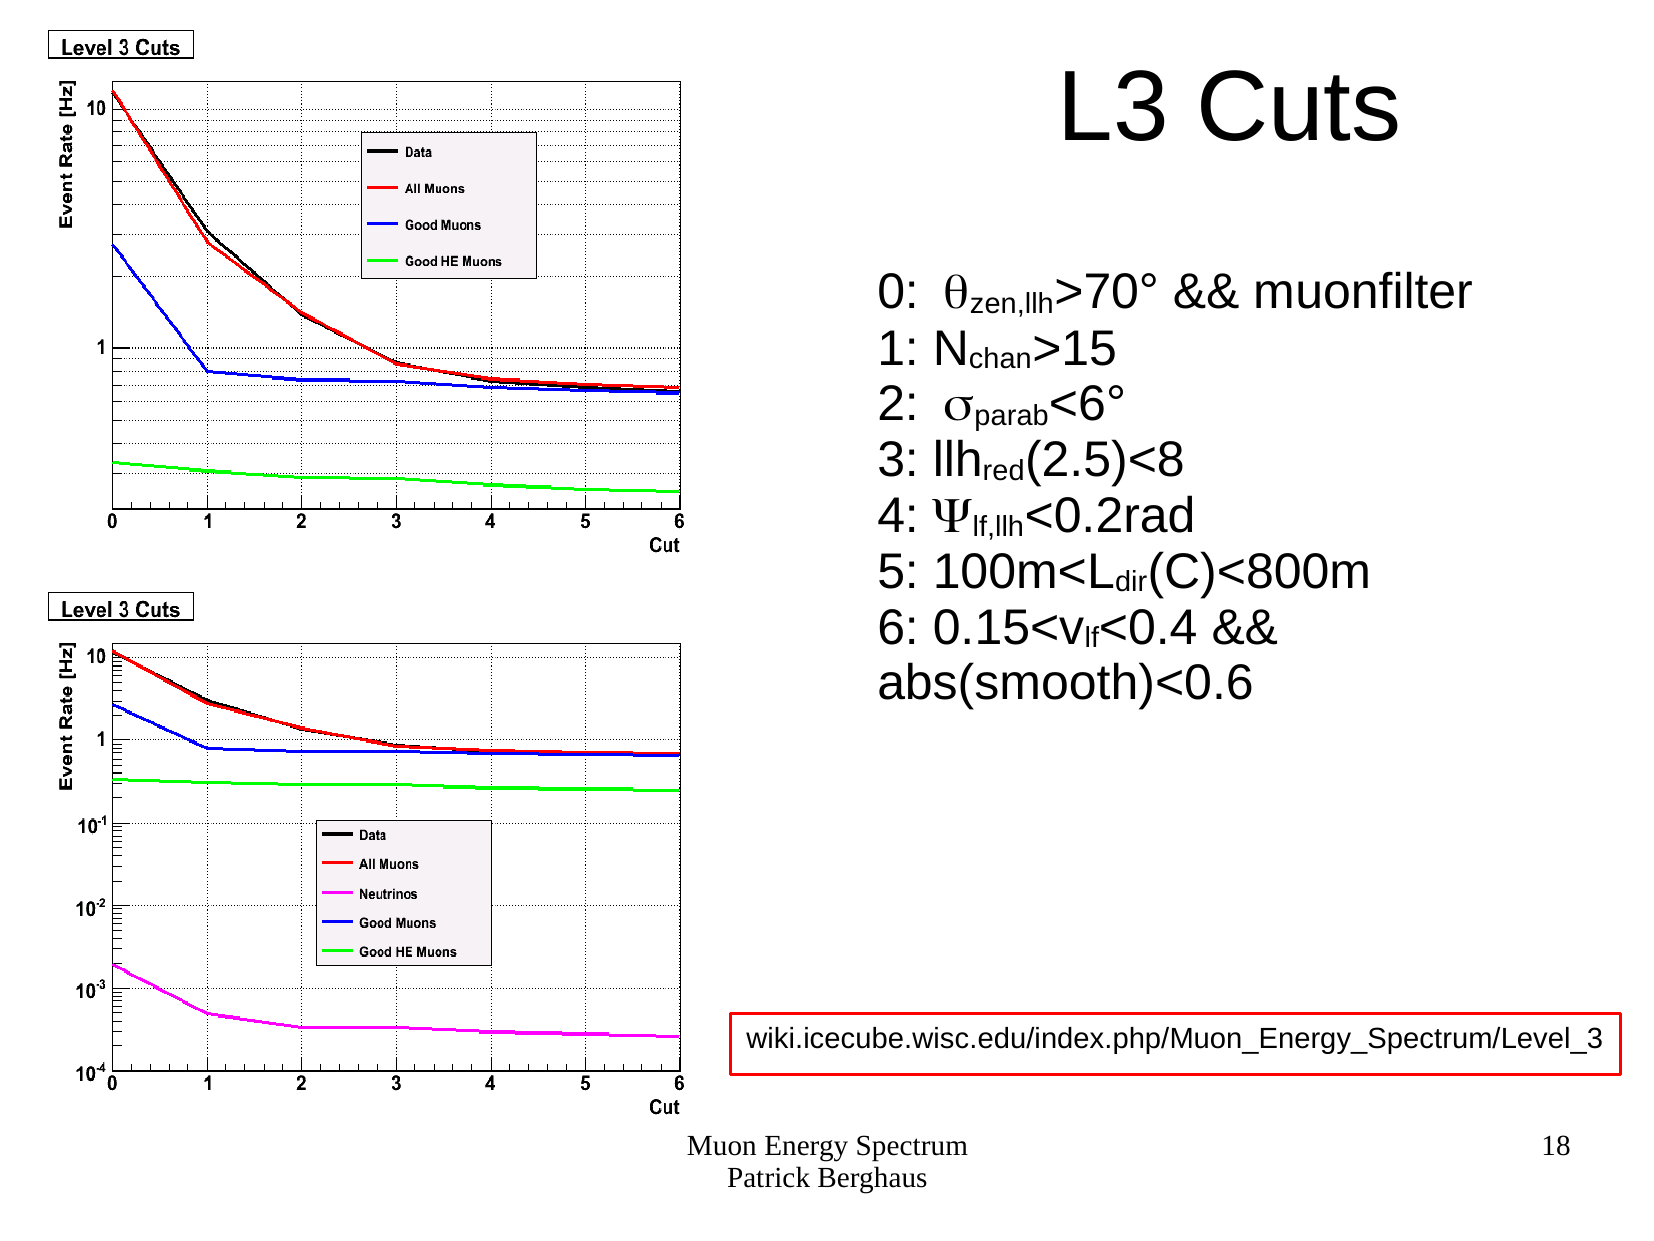

L3 Cuts
0: qzen,llh>70° && muonfilter
1: Nchan>15
2: sparab<6°
3: llhred(2.5)<8
4: Ylf,llh<0.2rad
5: 100m<Ldir(C)<800m
6: 0.15<vlf<0.4 &&
abs(smooth)<0.6
wiki.icecube.wisc.edu/index.php/Muon_Energy_Spectrum/Level_3
18